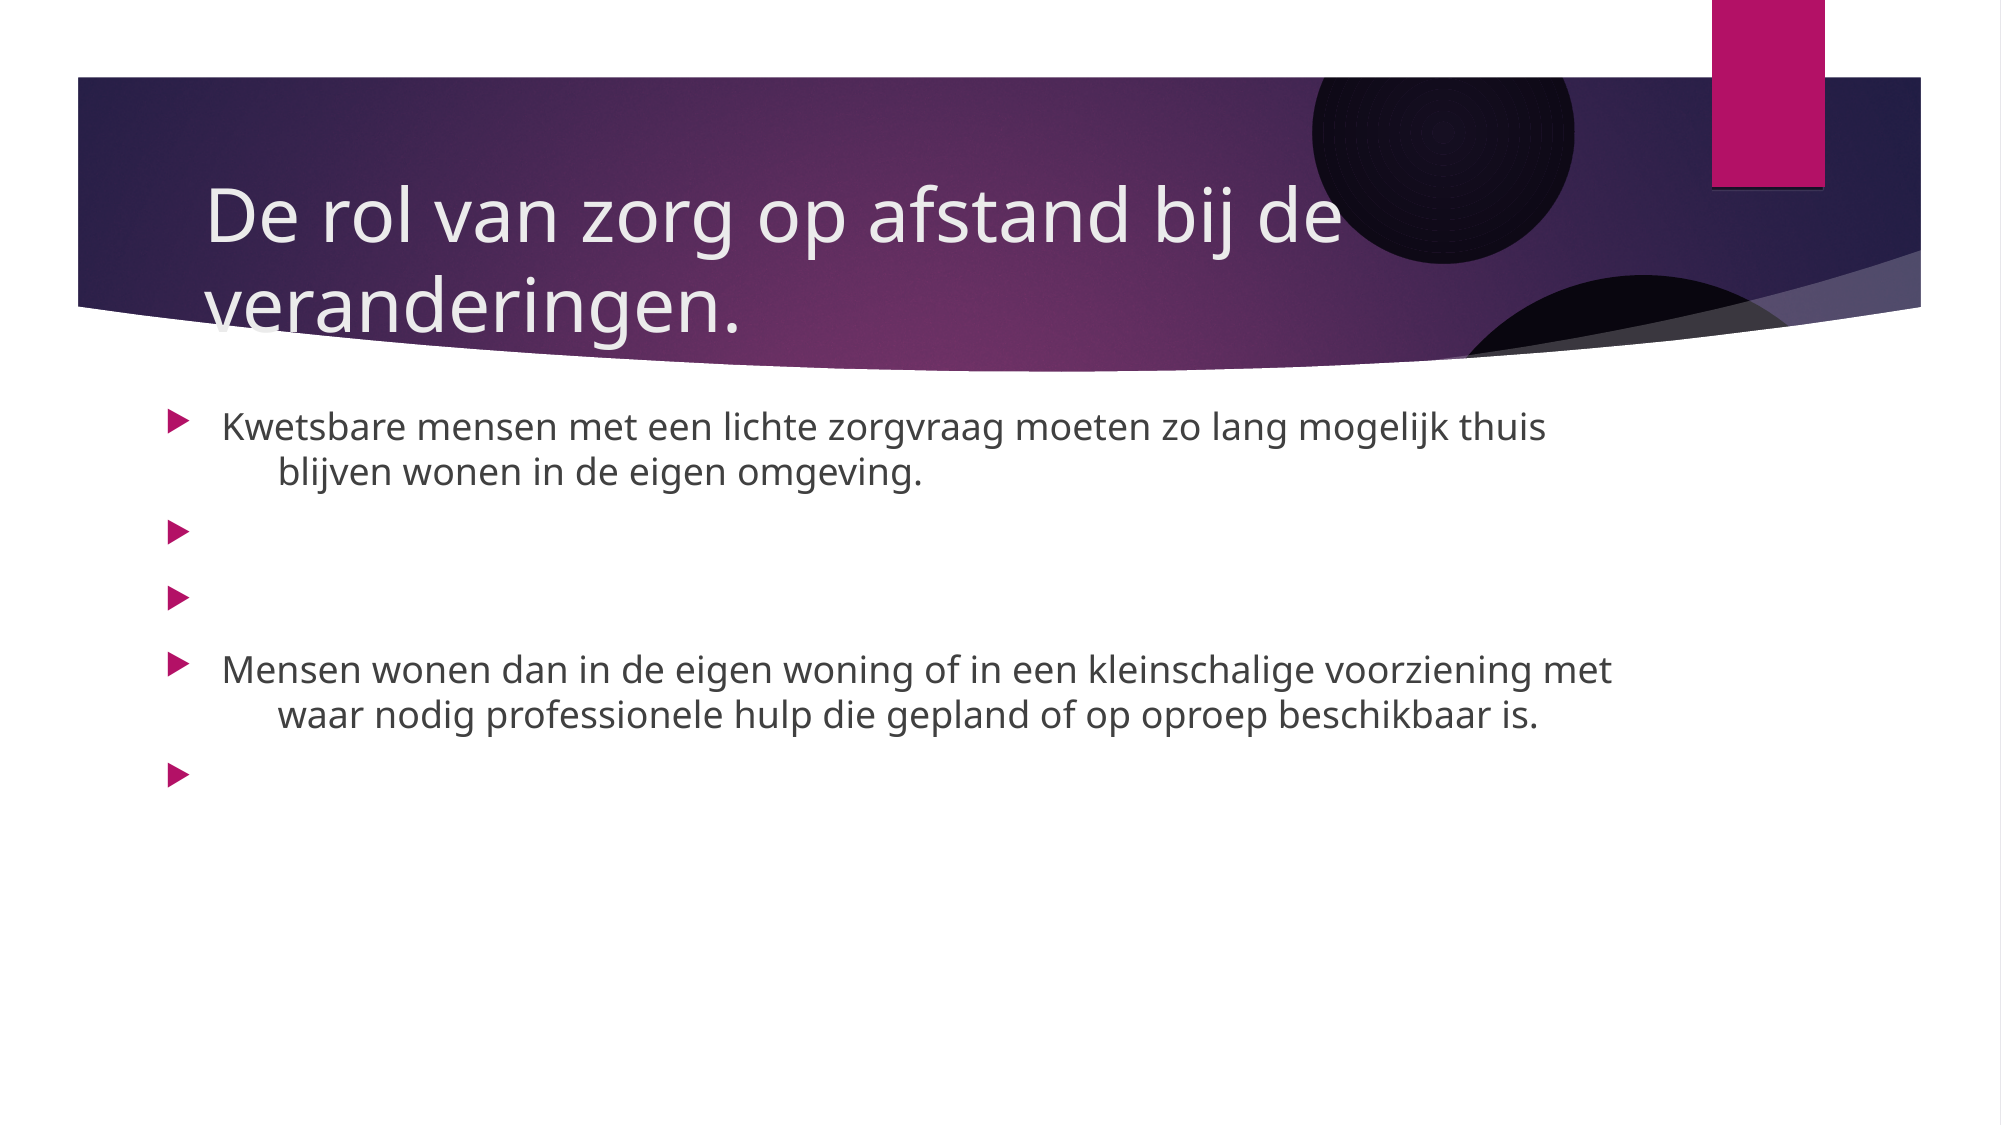

# De rol van zorg op afstand bij de veranderingen.
Kwetsbare mensen met een lichte zorgvraag moeten zo lang mogelijk thuis blijven wonen in de eigen omgeving.
Mensen wonen dan in de eigen woning of in een kleinschalige voorziening met waar nodig professionele hulp die gepland of op oproep beschikbaar is.